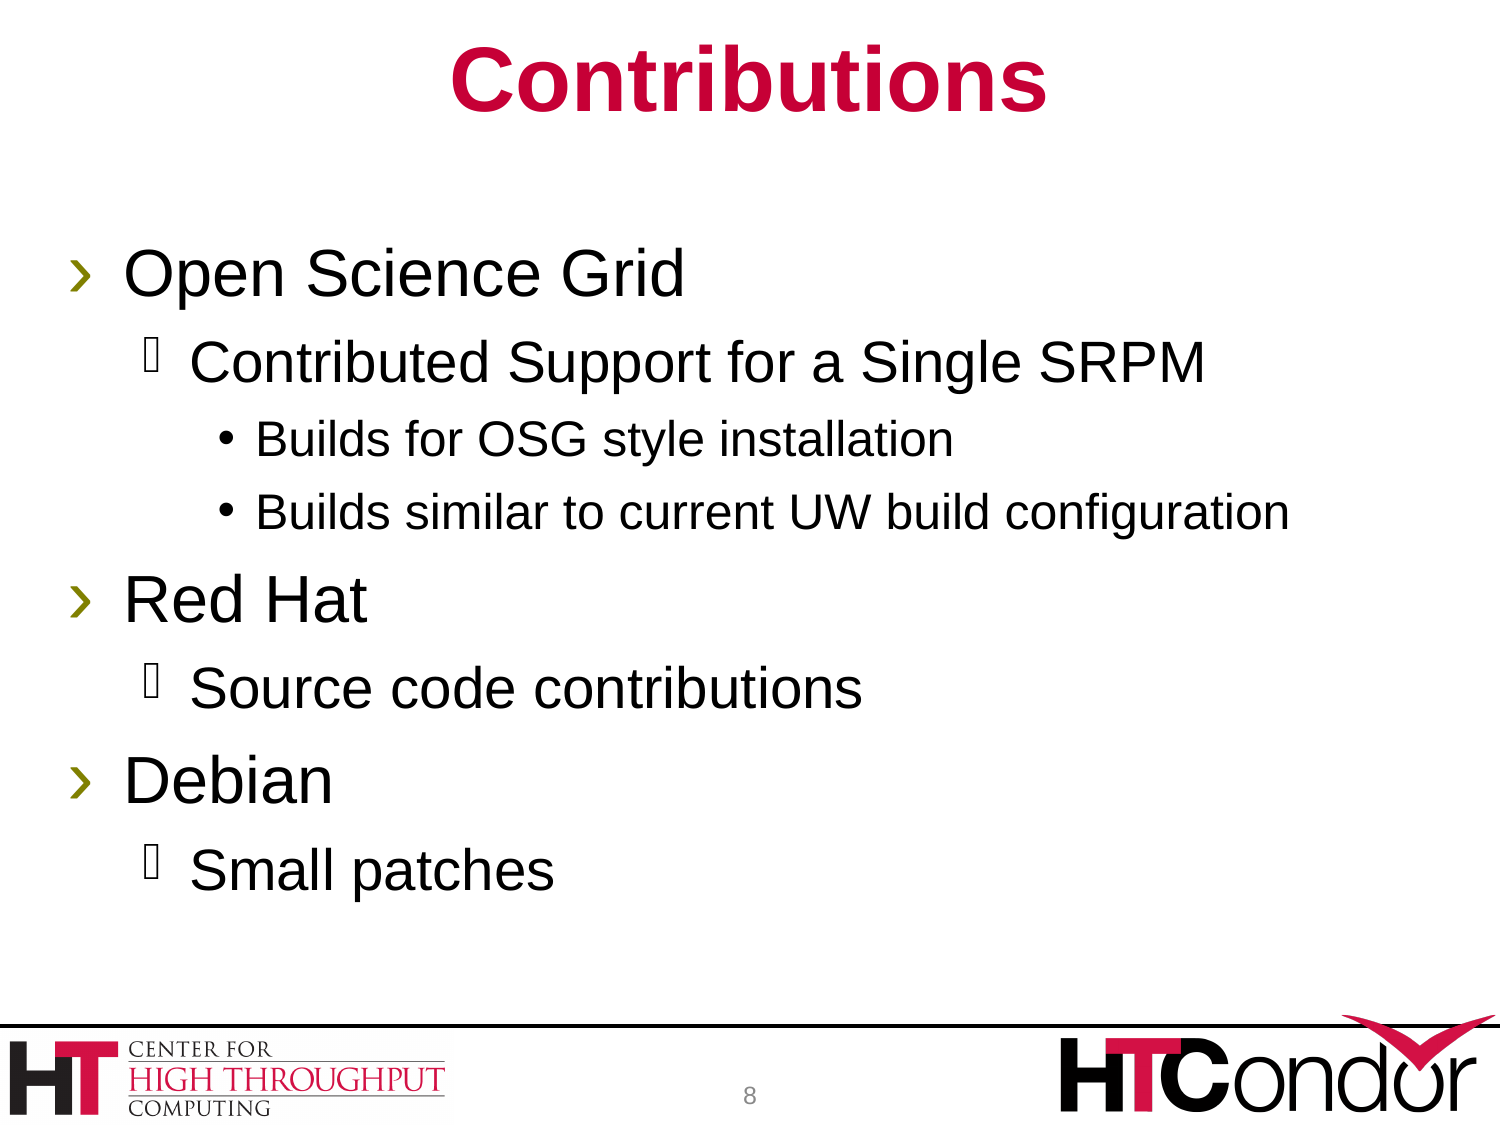

# Contributions
Open Science Grid
Contributed Support for a Single SRPM
Builds for OSG style installation
Builds similar to current UW build configuration
Red Hat
Source code contributions
Debian
Small patches